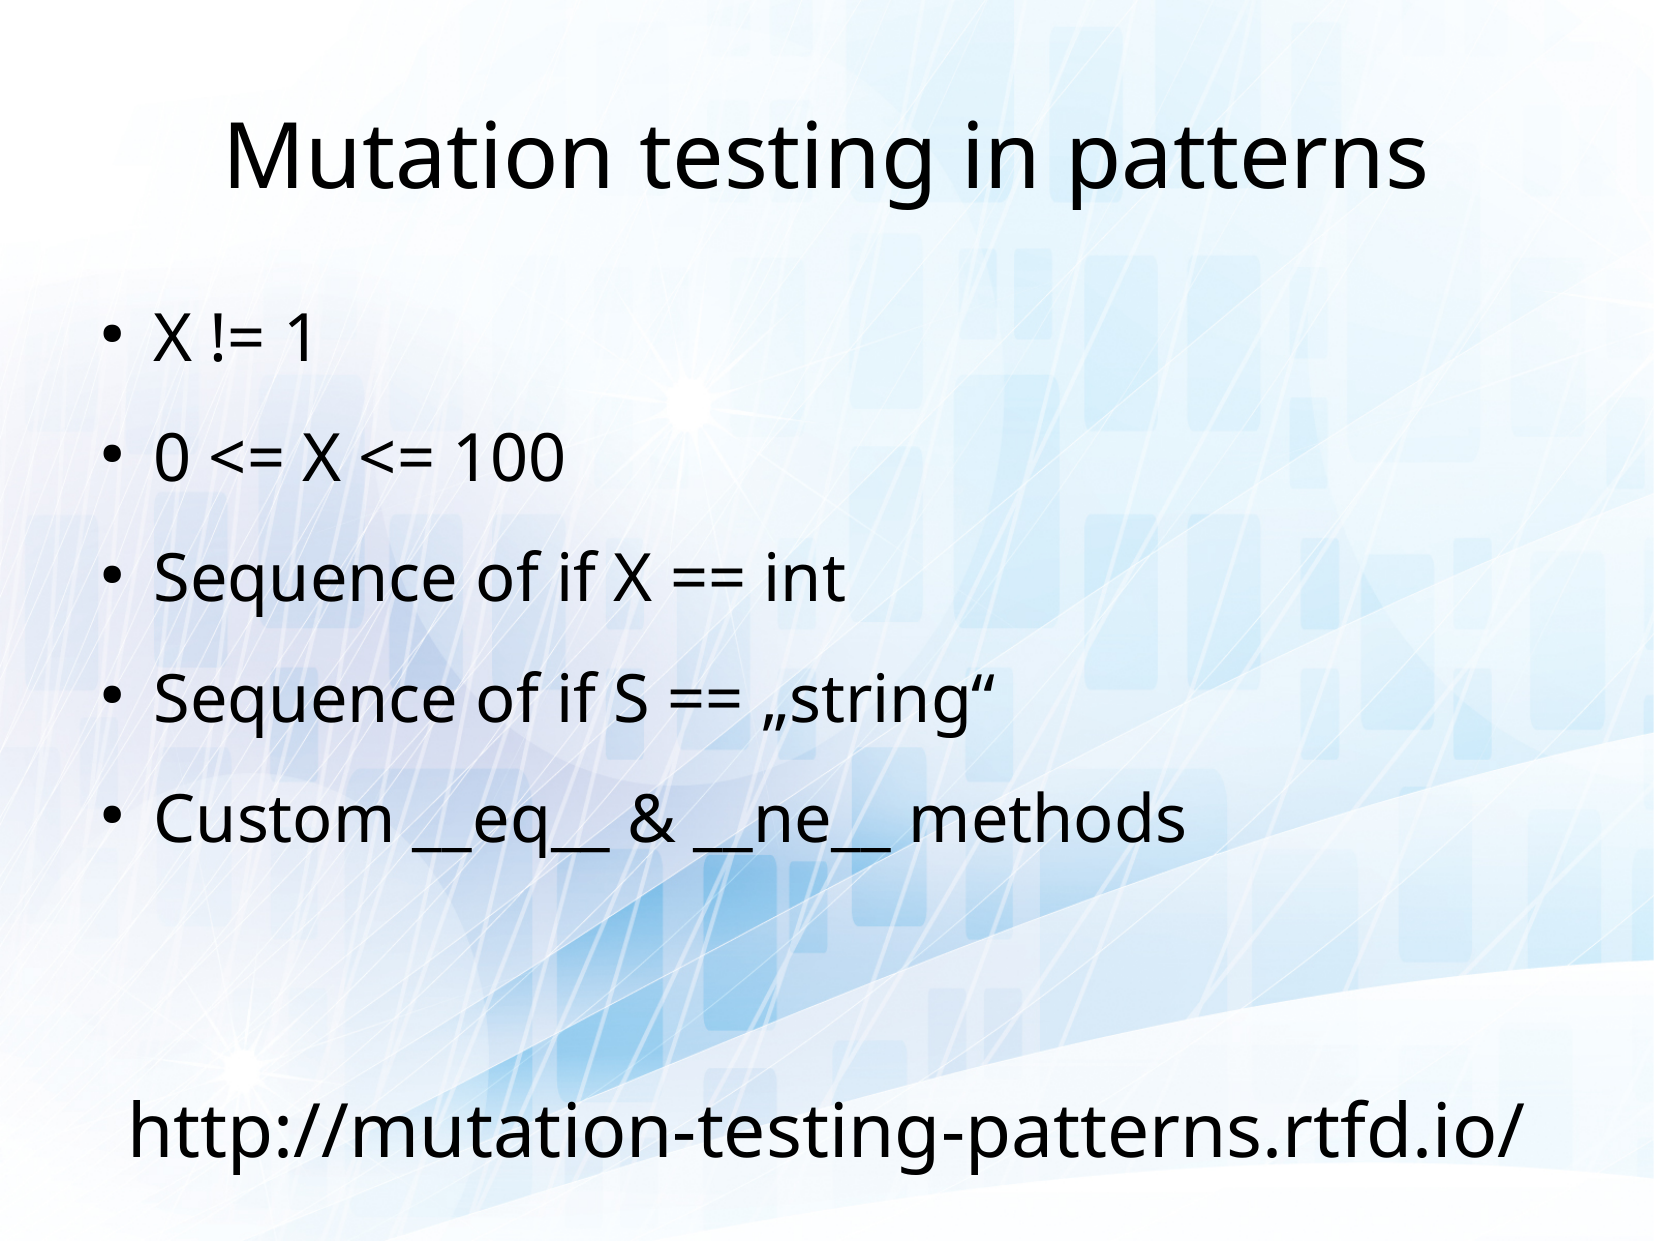

# Mutation testing in patterns
X != 1
0 <= X <= 100
Sequence of if X == int
Sequence of if S == „string“
Custom __eq__ & __ne__ methods
http://mutation-testing-patterns.rtfd.io/